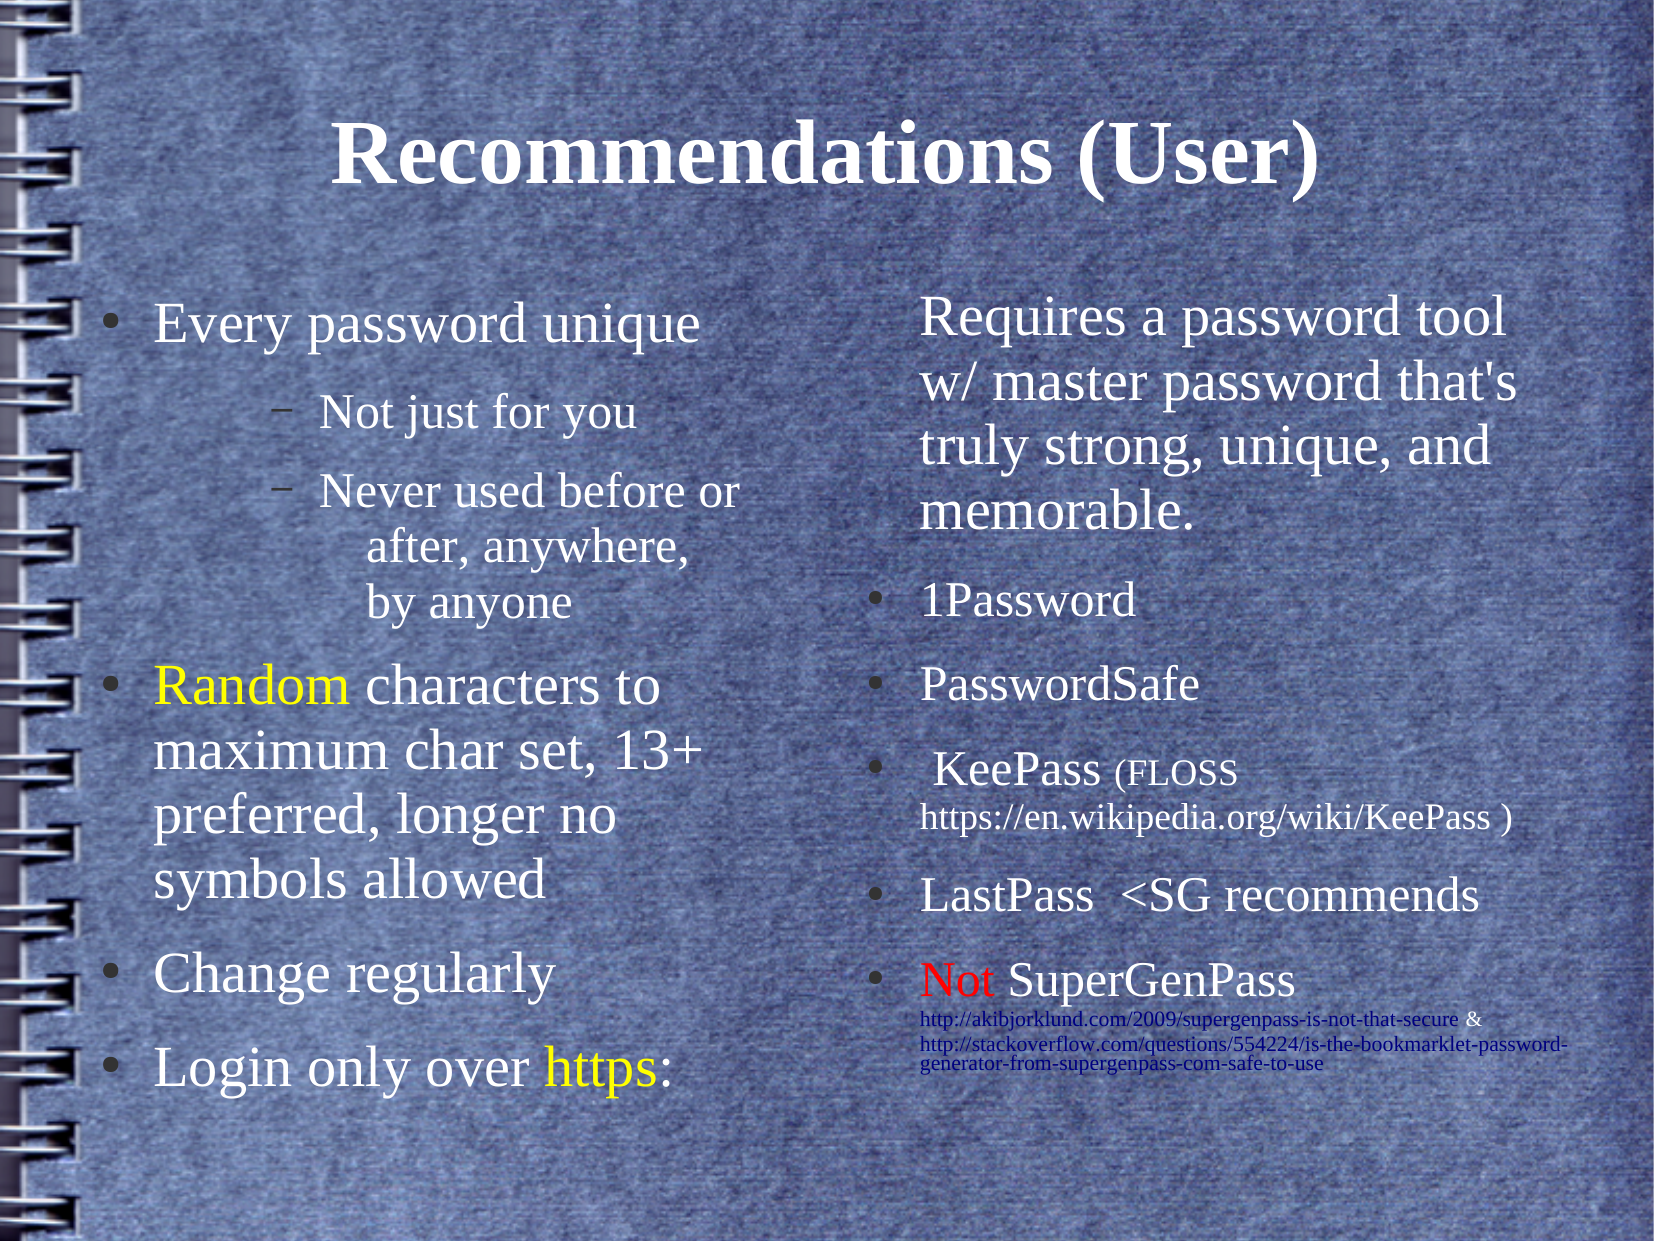

# Recommendations (User)
Requires a password tool
w/ master password that's truly strong, unique, and memorable.
1Password
PasswordSafe
 KeePass (FLOSS https://en.wikipedia.org/wiki/KeePass )
LastPass <SG recommends
Not SuperGenPass http://akibjorklund.com/2009/supergenpass-is-not-that-secure & http://stackoverflow.com/questions/554224/is-the-bookmarklet-password-generator-from-supergenpass-com-safe-to-use
Every password unique
Not just for you
Never used before or after, anywhere,
by anyone
Random characters to maximum char set, 13+ preferred, longer no symbols allowed
Change regularly
Login only over https: